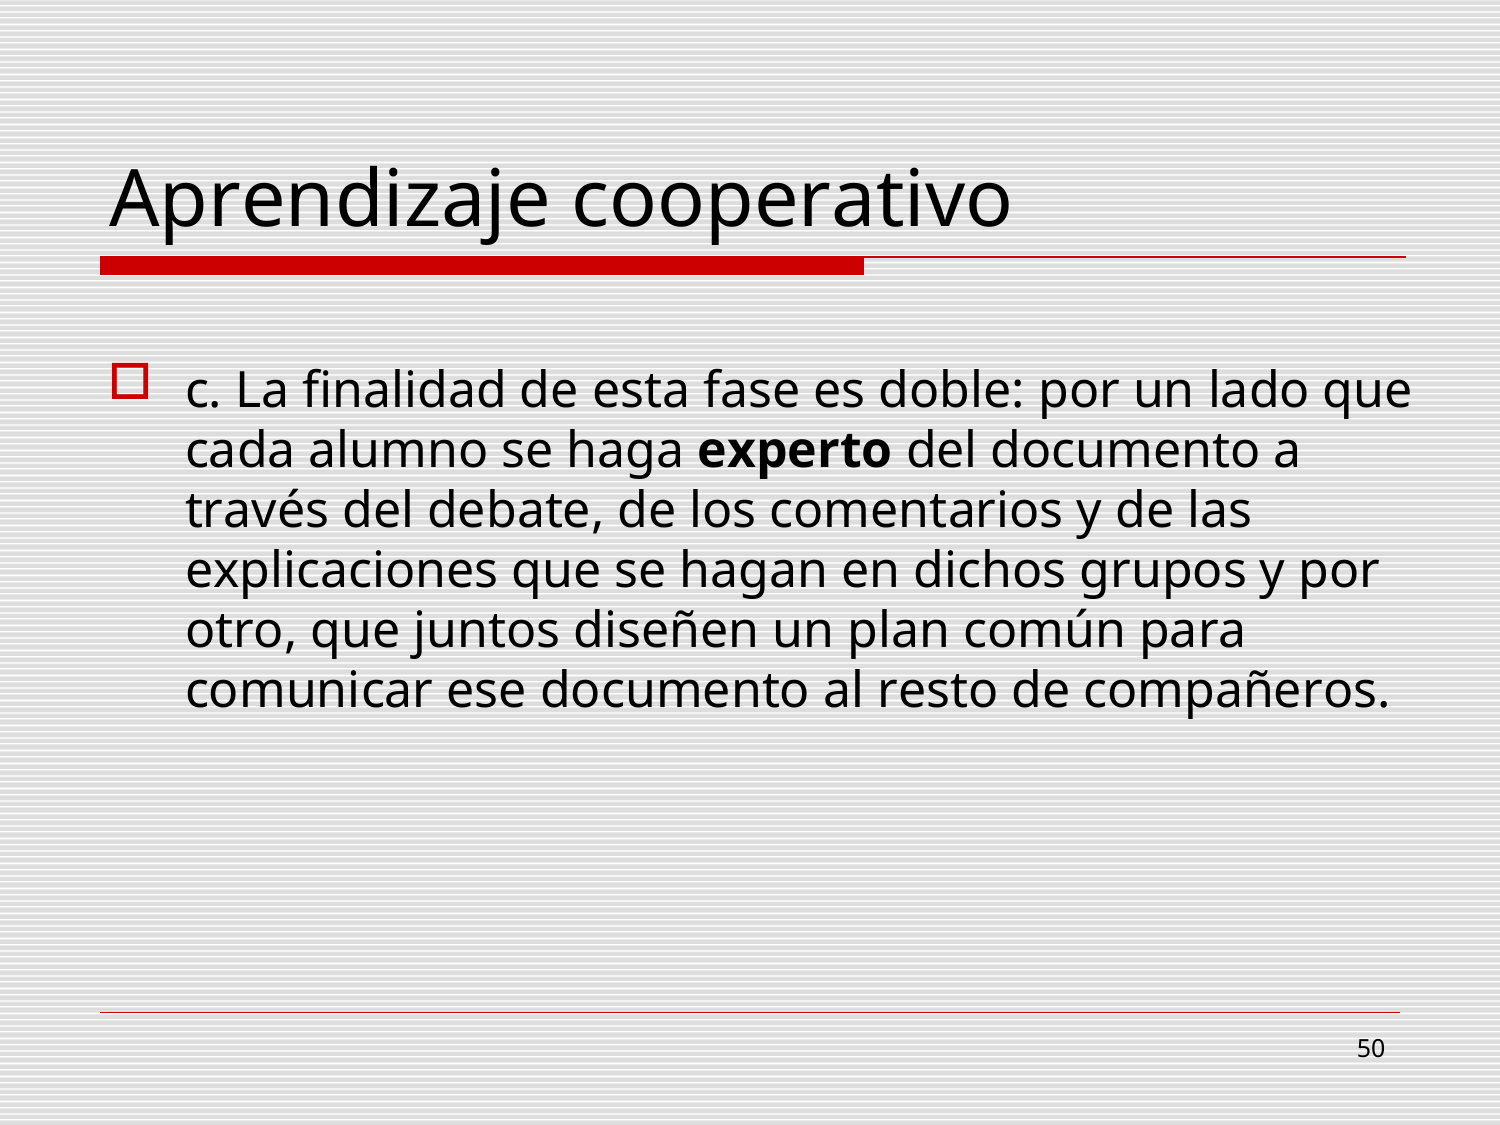

# Aprendizaje cooperativo
c. La finalidad de esta fase es doble: por un lado que cada alumno se haga experto del documento a través del debate, de los comentarios y de las explicaciones que se hagan en dichos grupos y por otro, que juntos diseñen un plan común para comunicar ese documento al resto de compañeros.